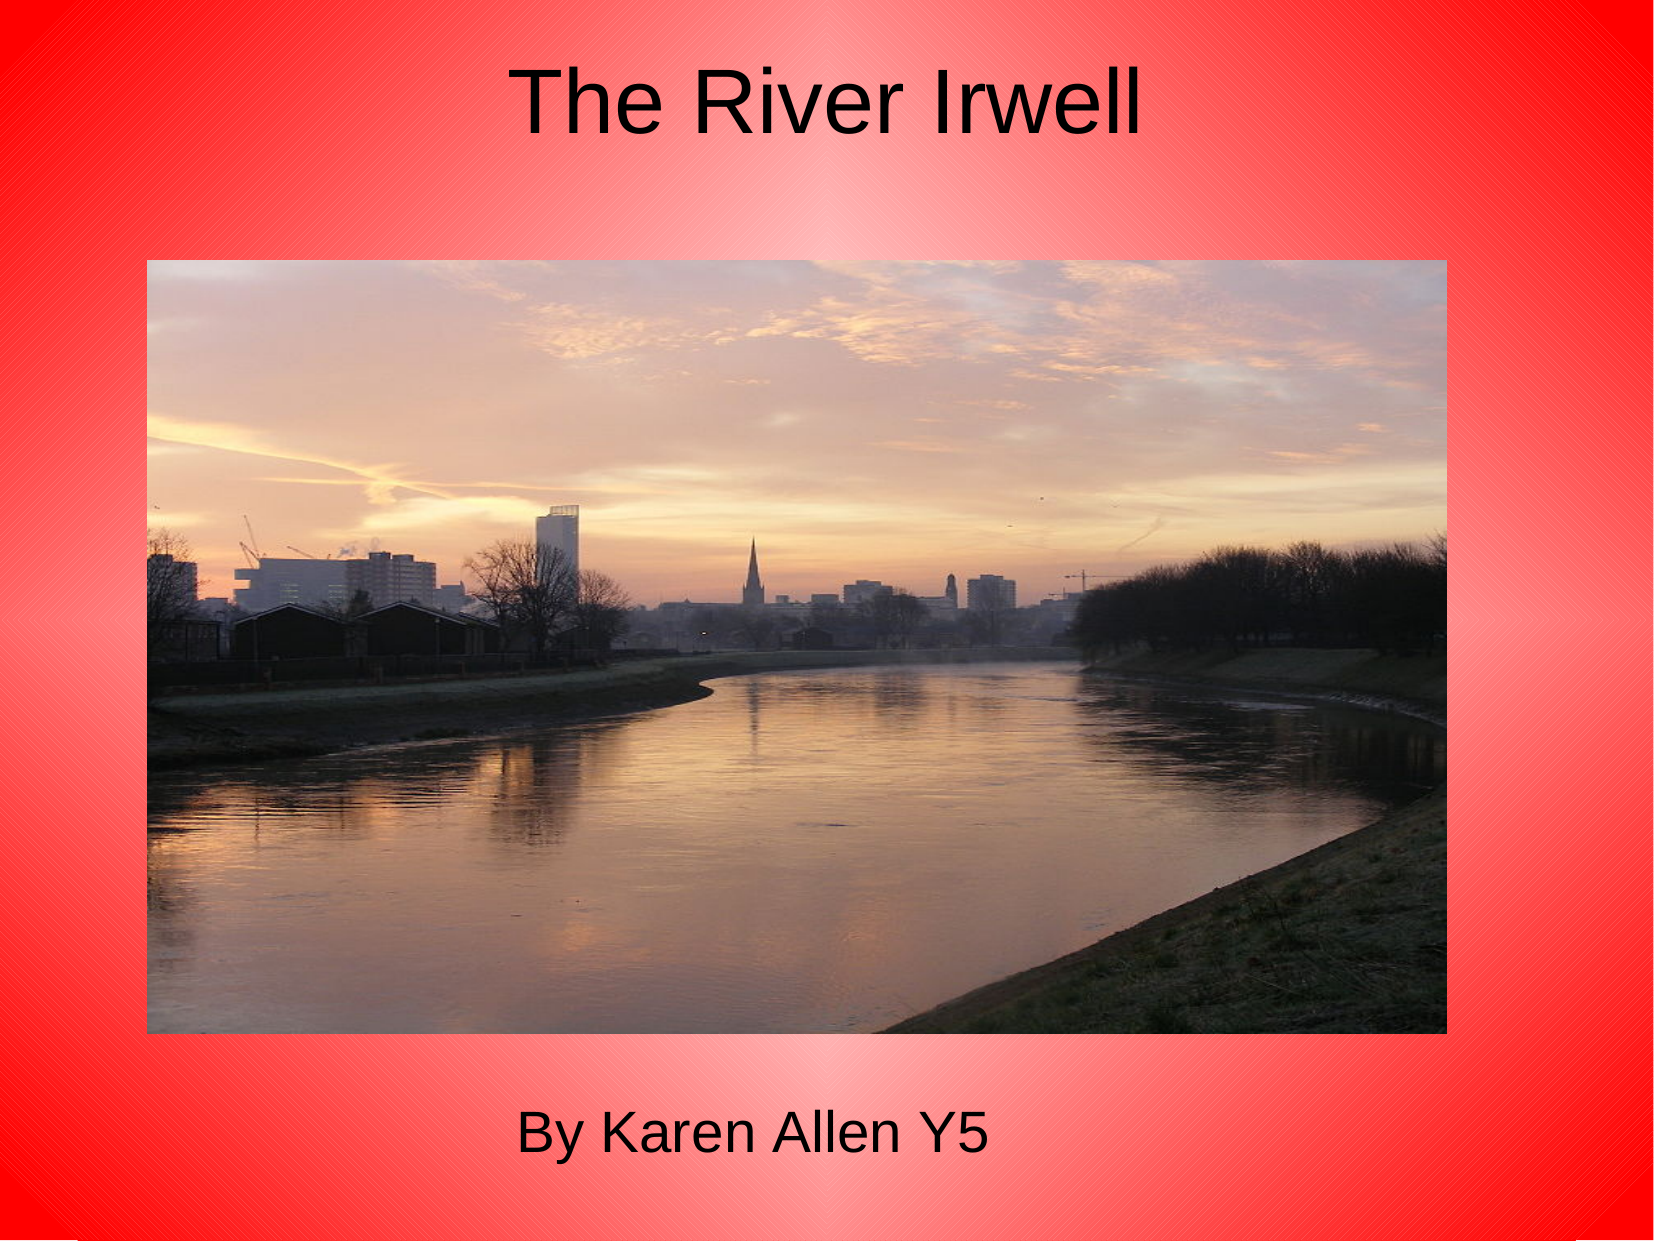

# The River Irwell
By Karen Allen Y5